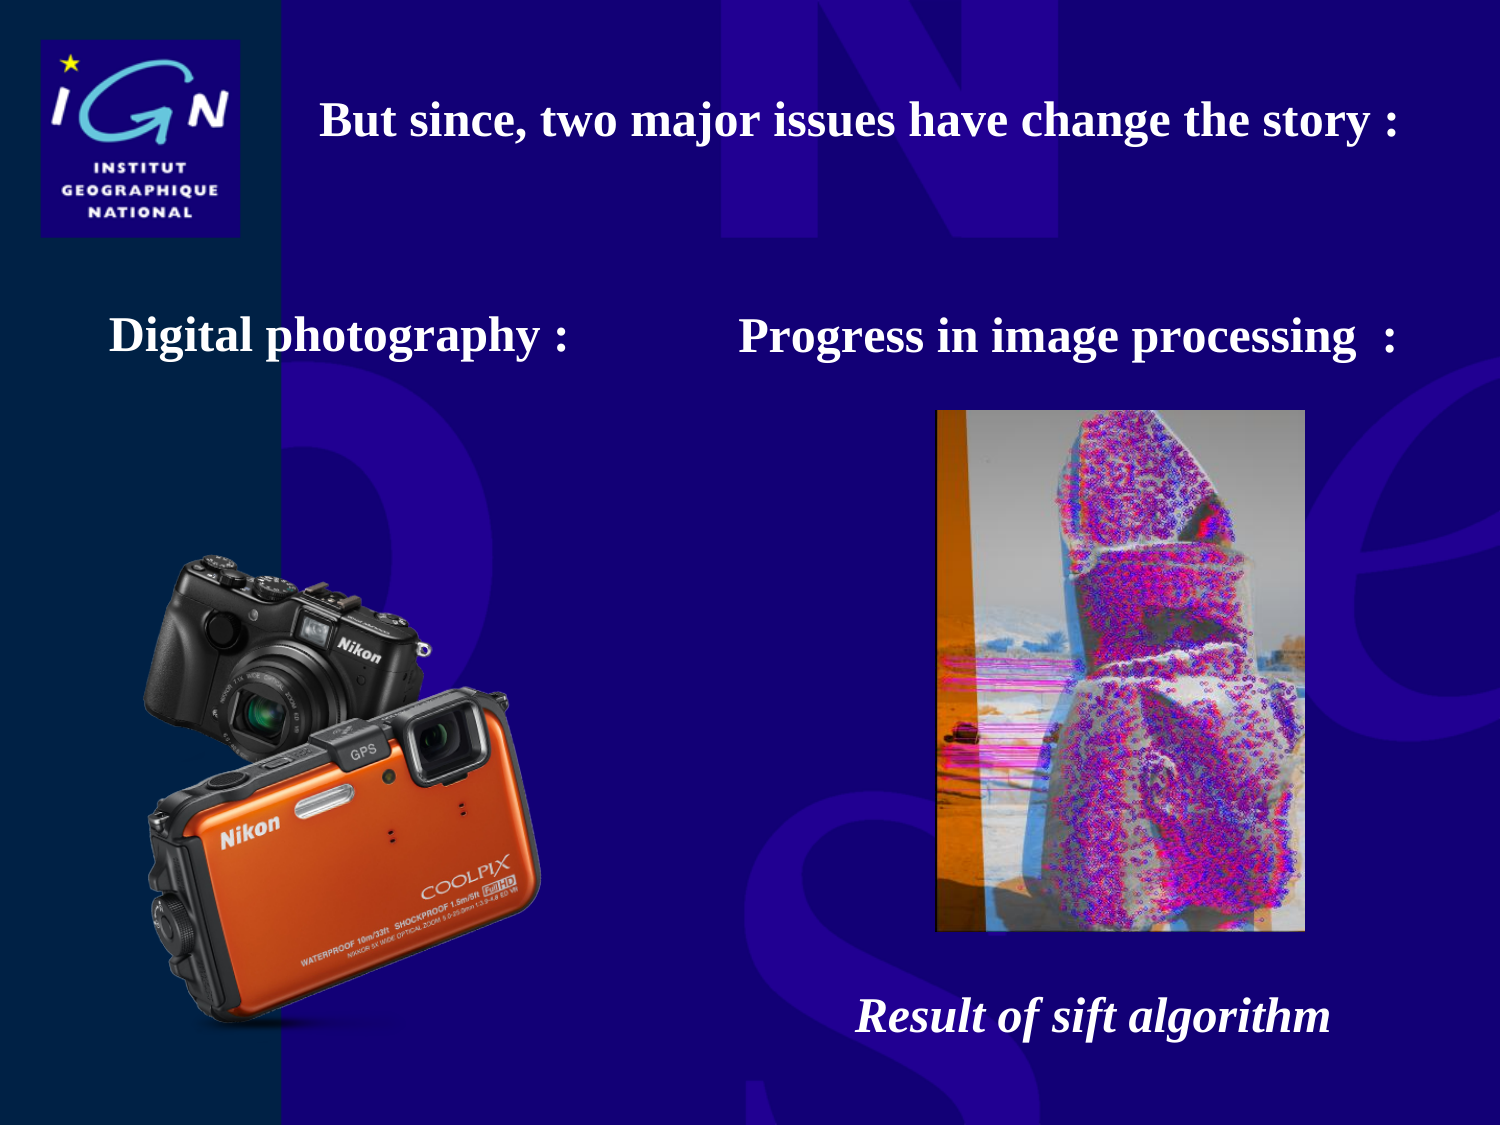

But since, two major issues have change the story :
Digital photography :
Progress in image processing :
Result of sift algorithm